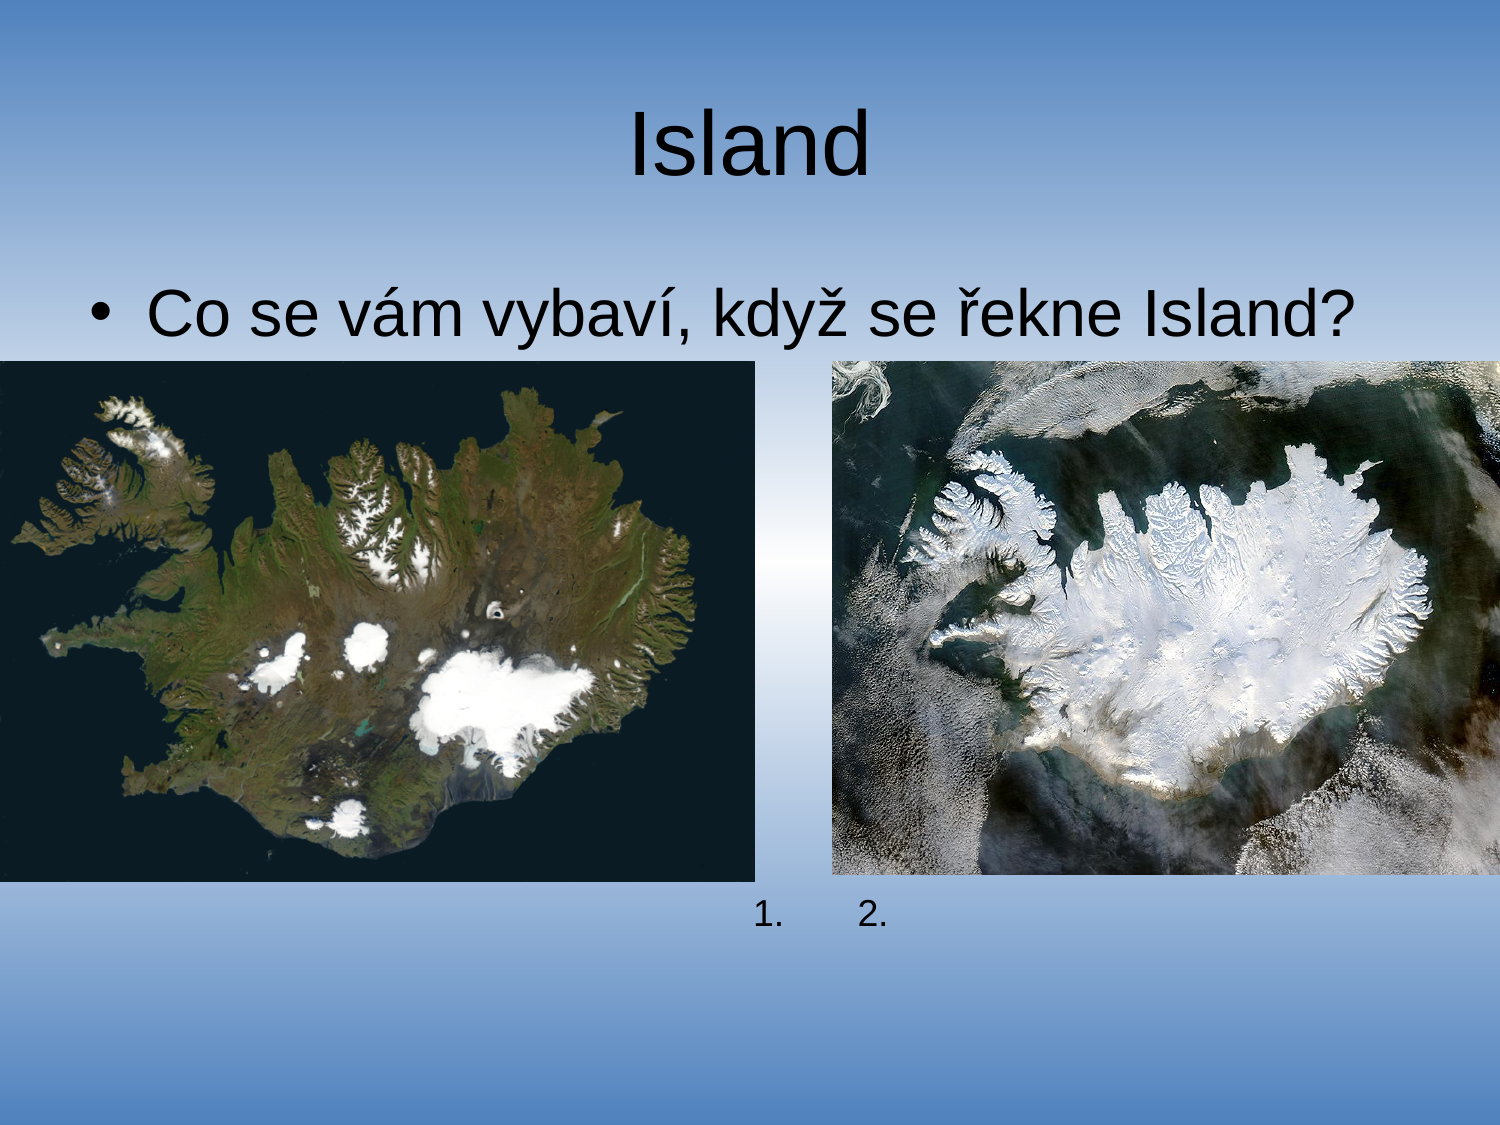

# Island
Co se vám vybaví, když se řekne Island?
1. 2.